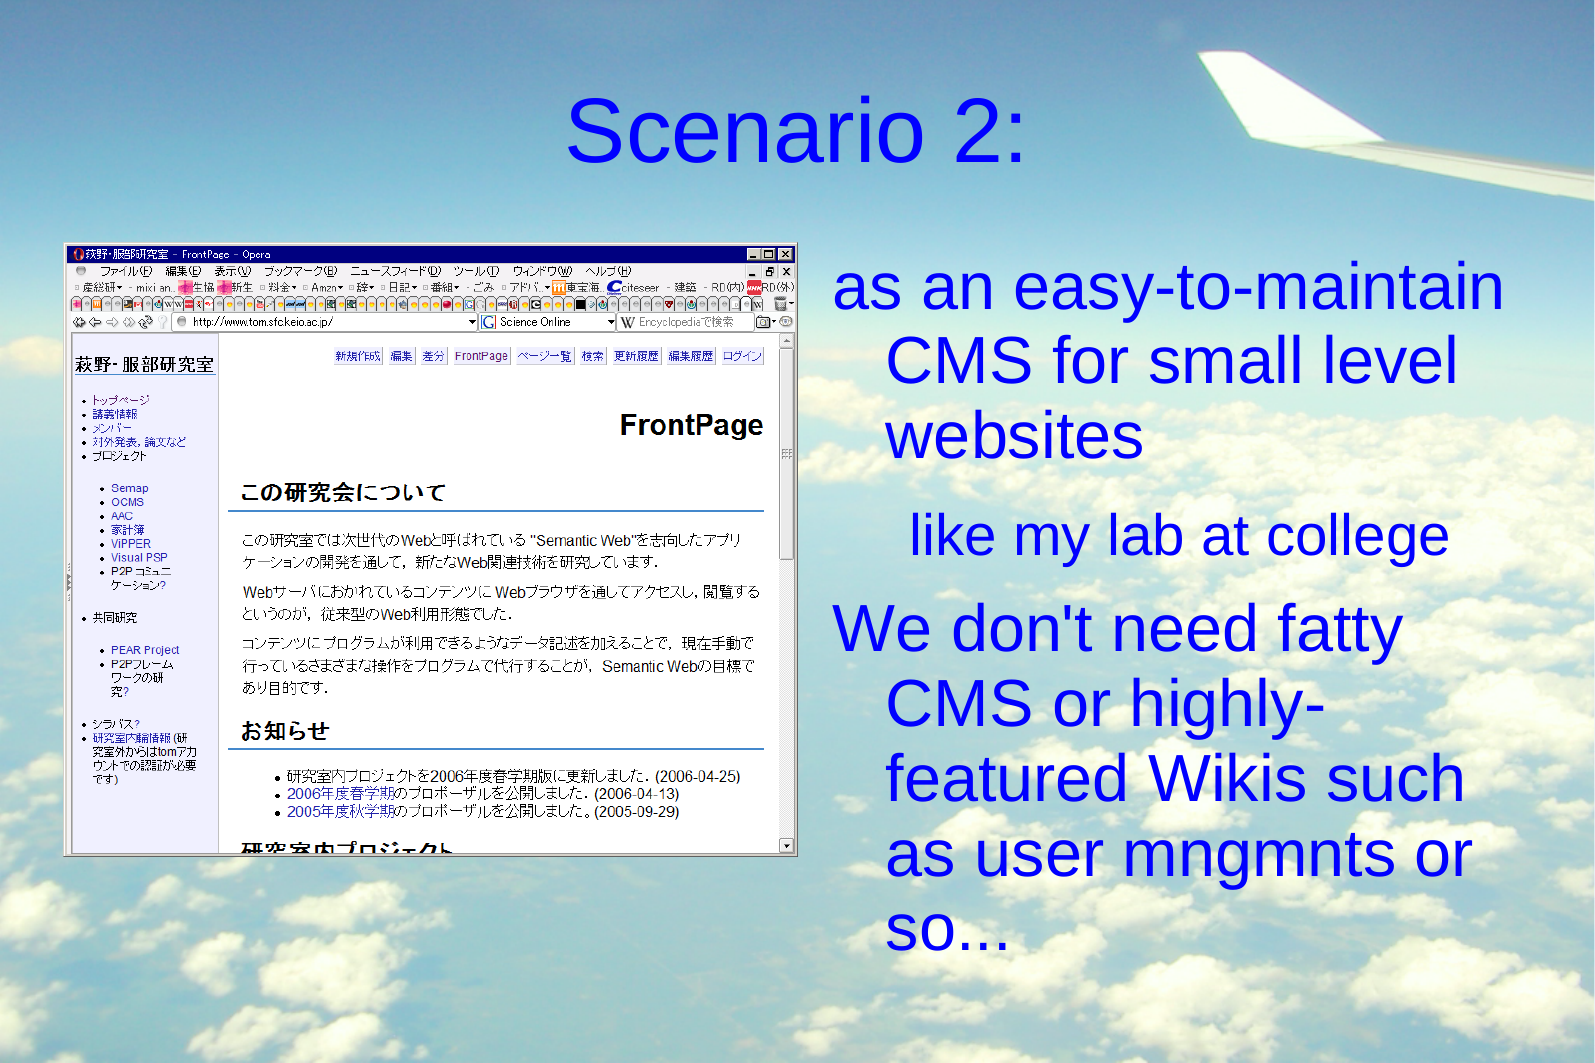

# Scenario 2:
as an easy-to-maintain CMS for small level websites
like my lab at college
We don't need fatty CMS or highly-featured Wikis such as user mngmnts or so...